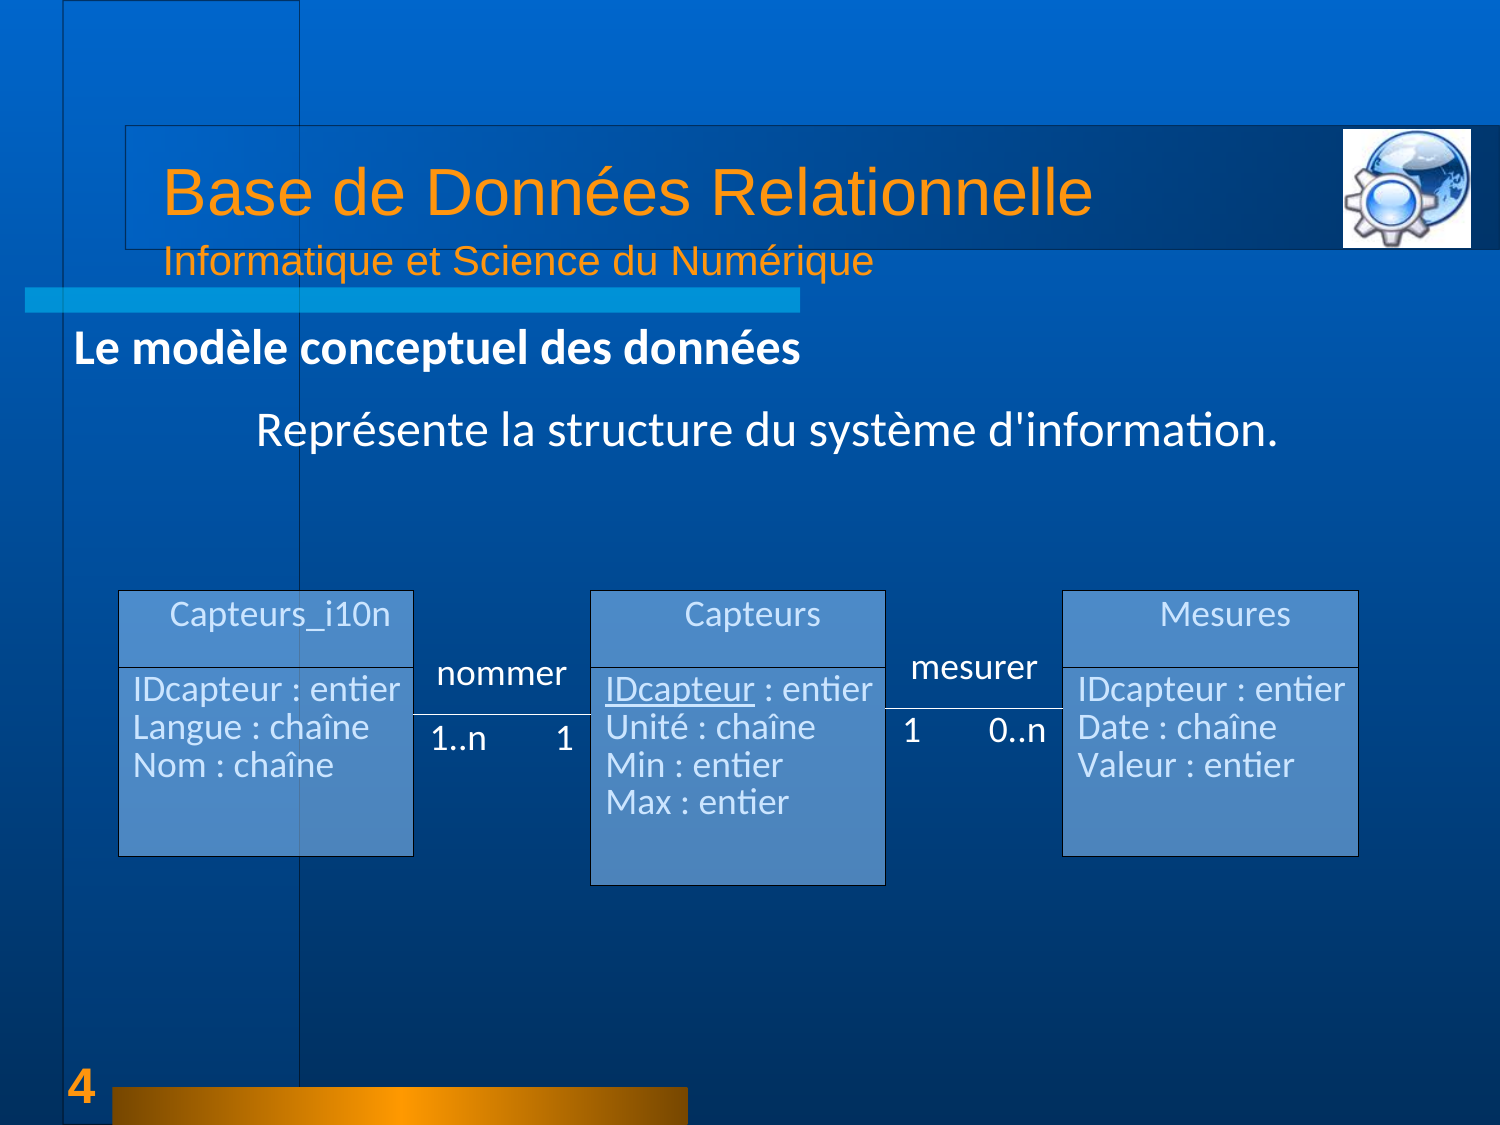

Le modèle conceptuel des données
Représente la structure du système d'information.
Capteurs_i10n
IDcapteur : entier
Langue : chaîne
Nom : chaîne
Capteurs
IDcapteur : entier
Unité : chaîne
Min : entier
Max : entier
Mesures
IDcapteur : entier
Date : chaîne
Valeur : entier
mesurer
nommer
1 0..n
1..n 1